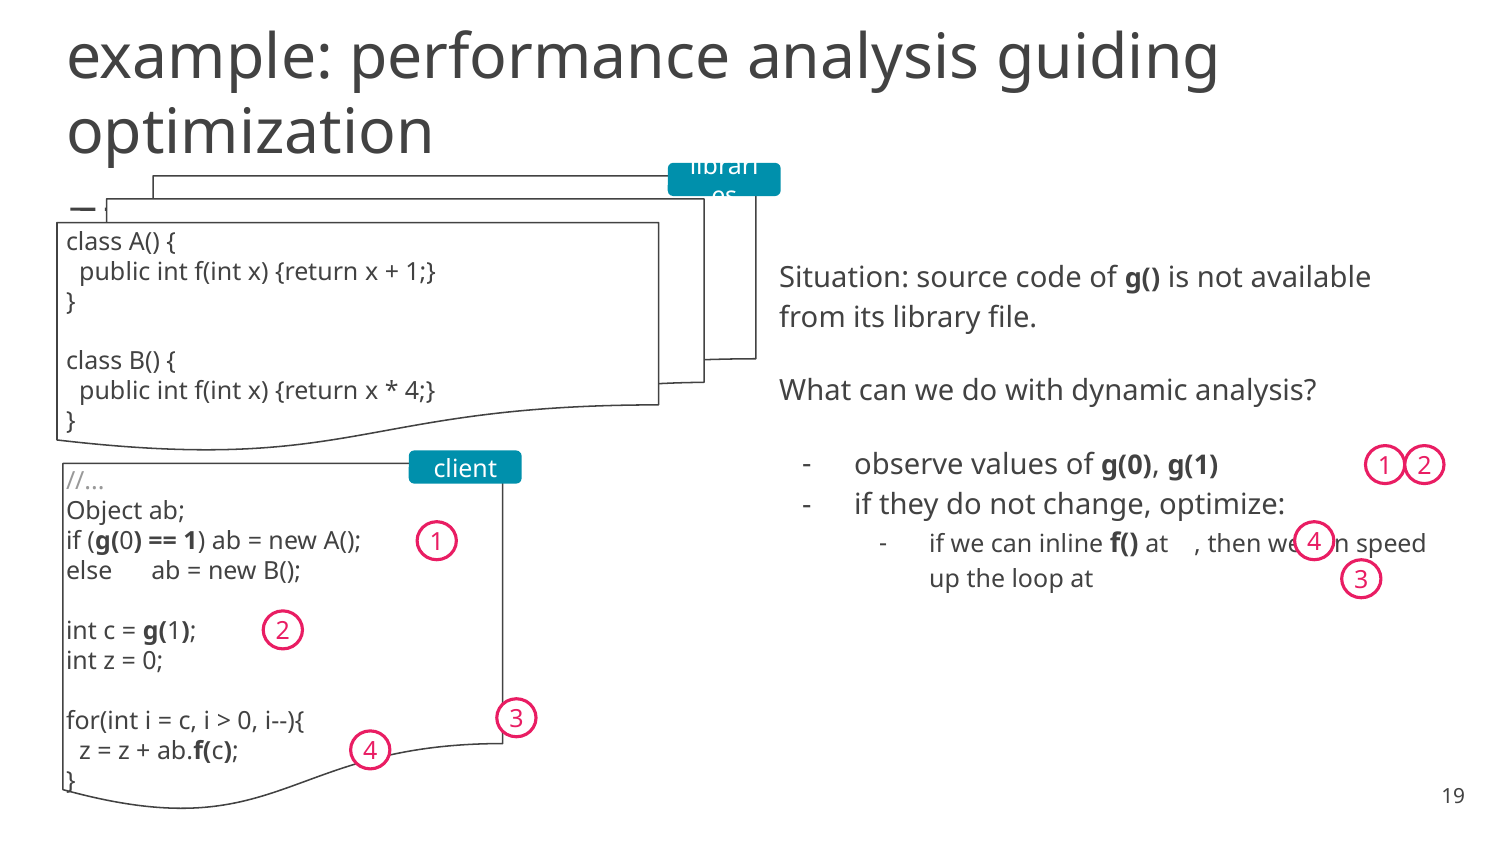

# example: performance analysis guiding optimization
libraries
class A() {
 public int f(int x) {return x + 1;}
}
class B() {
 public int f(int x) {return x * 4;}
}
//...
Object ab;
if (g(0) == 1) ab = new A();
else ab = new B();
int c = g(1);
int z = 0;
for(int i = c, i > 0, i--){
 z = z + ab.f(c);
}
Situation: source code of g() is not available from its library file.
What can we do with dynamic analysis?
observe values of g(0), g(1)
if they do not change, optimize:
if we can inline f() at , then we can speed up the loop at
1
2
client
1
4
3
2
3
4